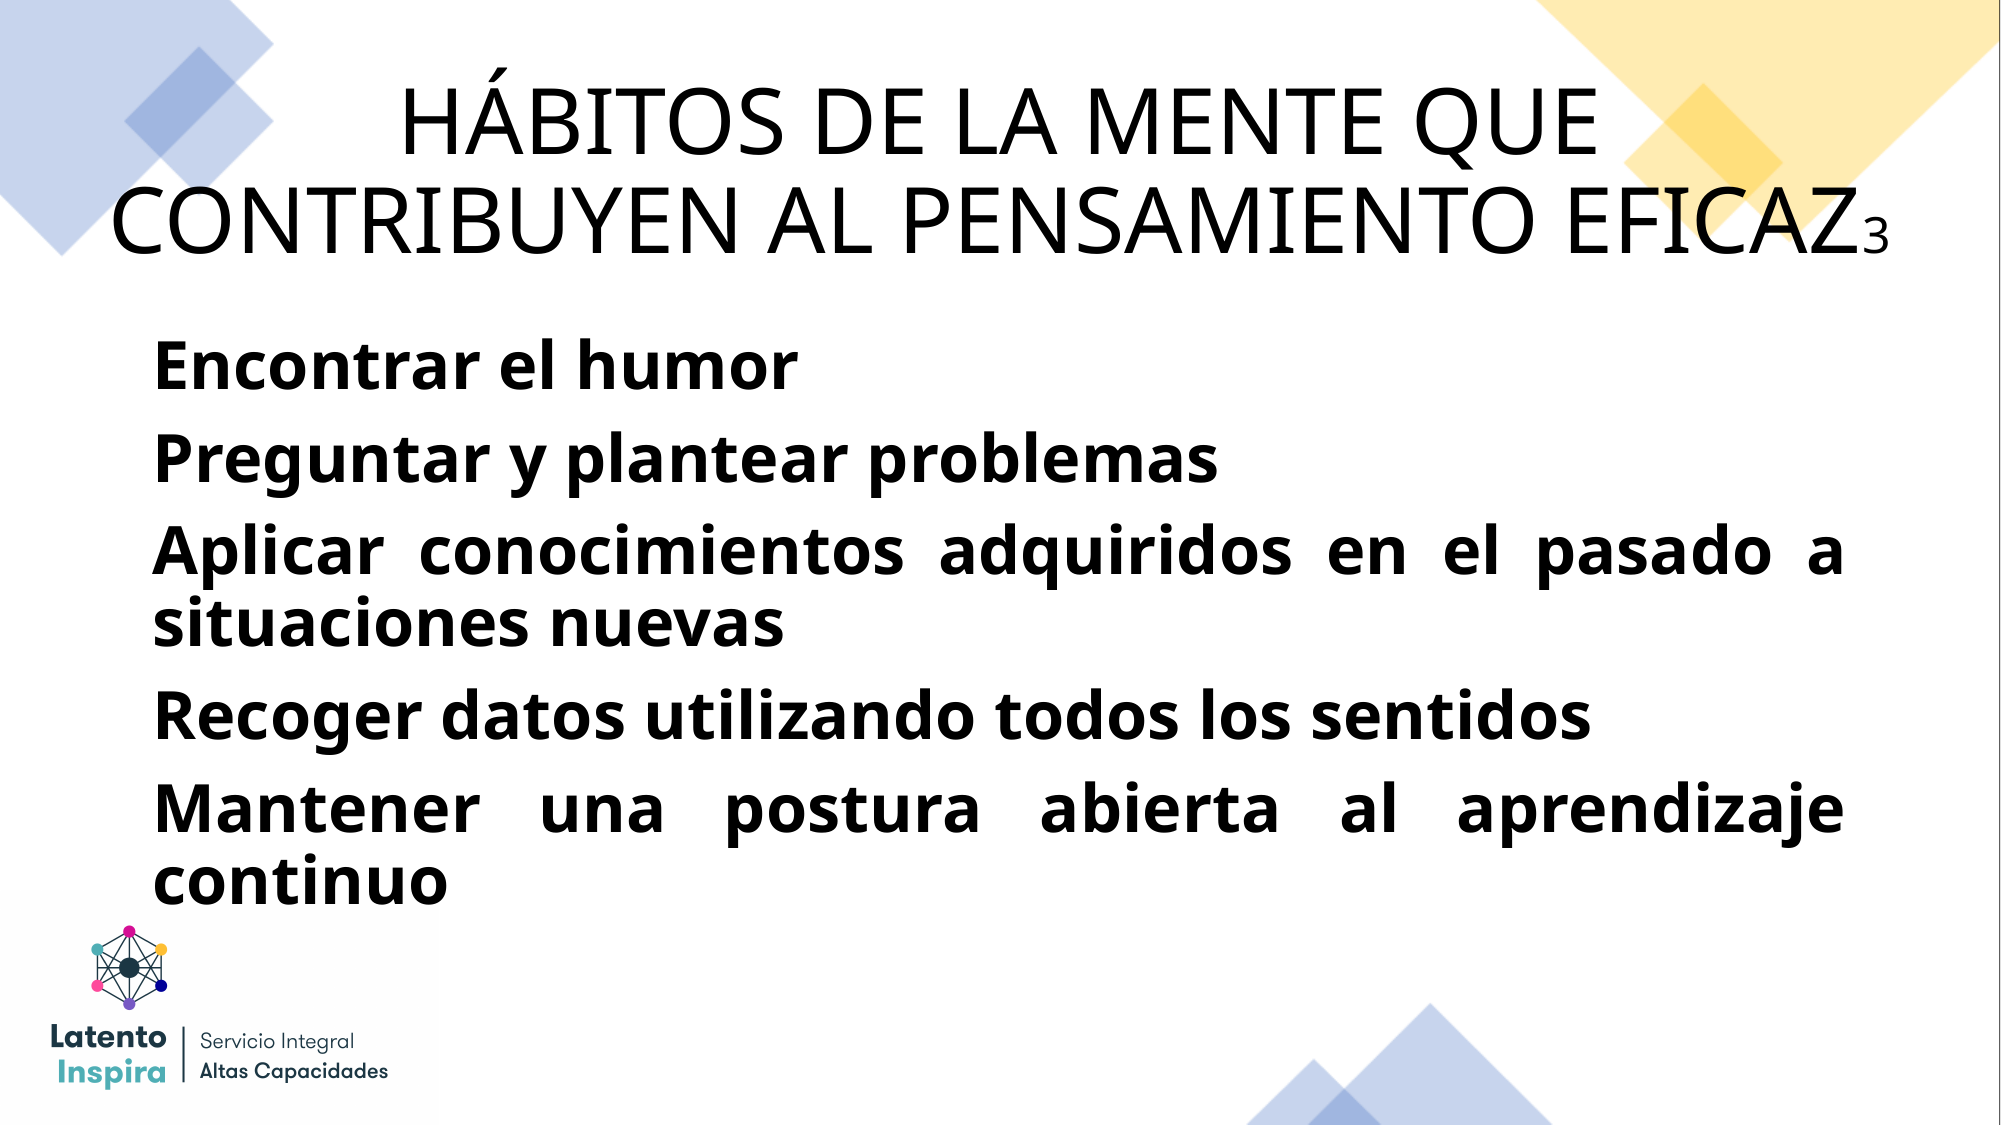

# HÁBITOS DE LA MENTE QUE CONTRIBUYEN AL PENSAMIENTO EFICAZ3
Encontrar el humor
Preguntar y plantear problemas
Aplicar conocimientos adquiridos en el pasado a situaciones nuevas
Recoger datos utilizando todos los sentidos
Mantener una postura abierta al aprendizaje continuo